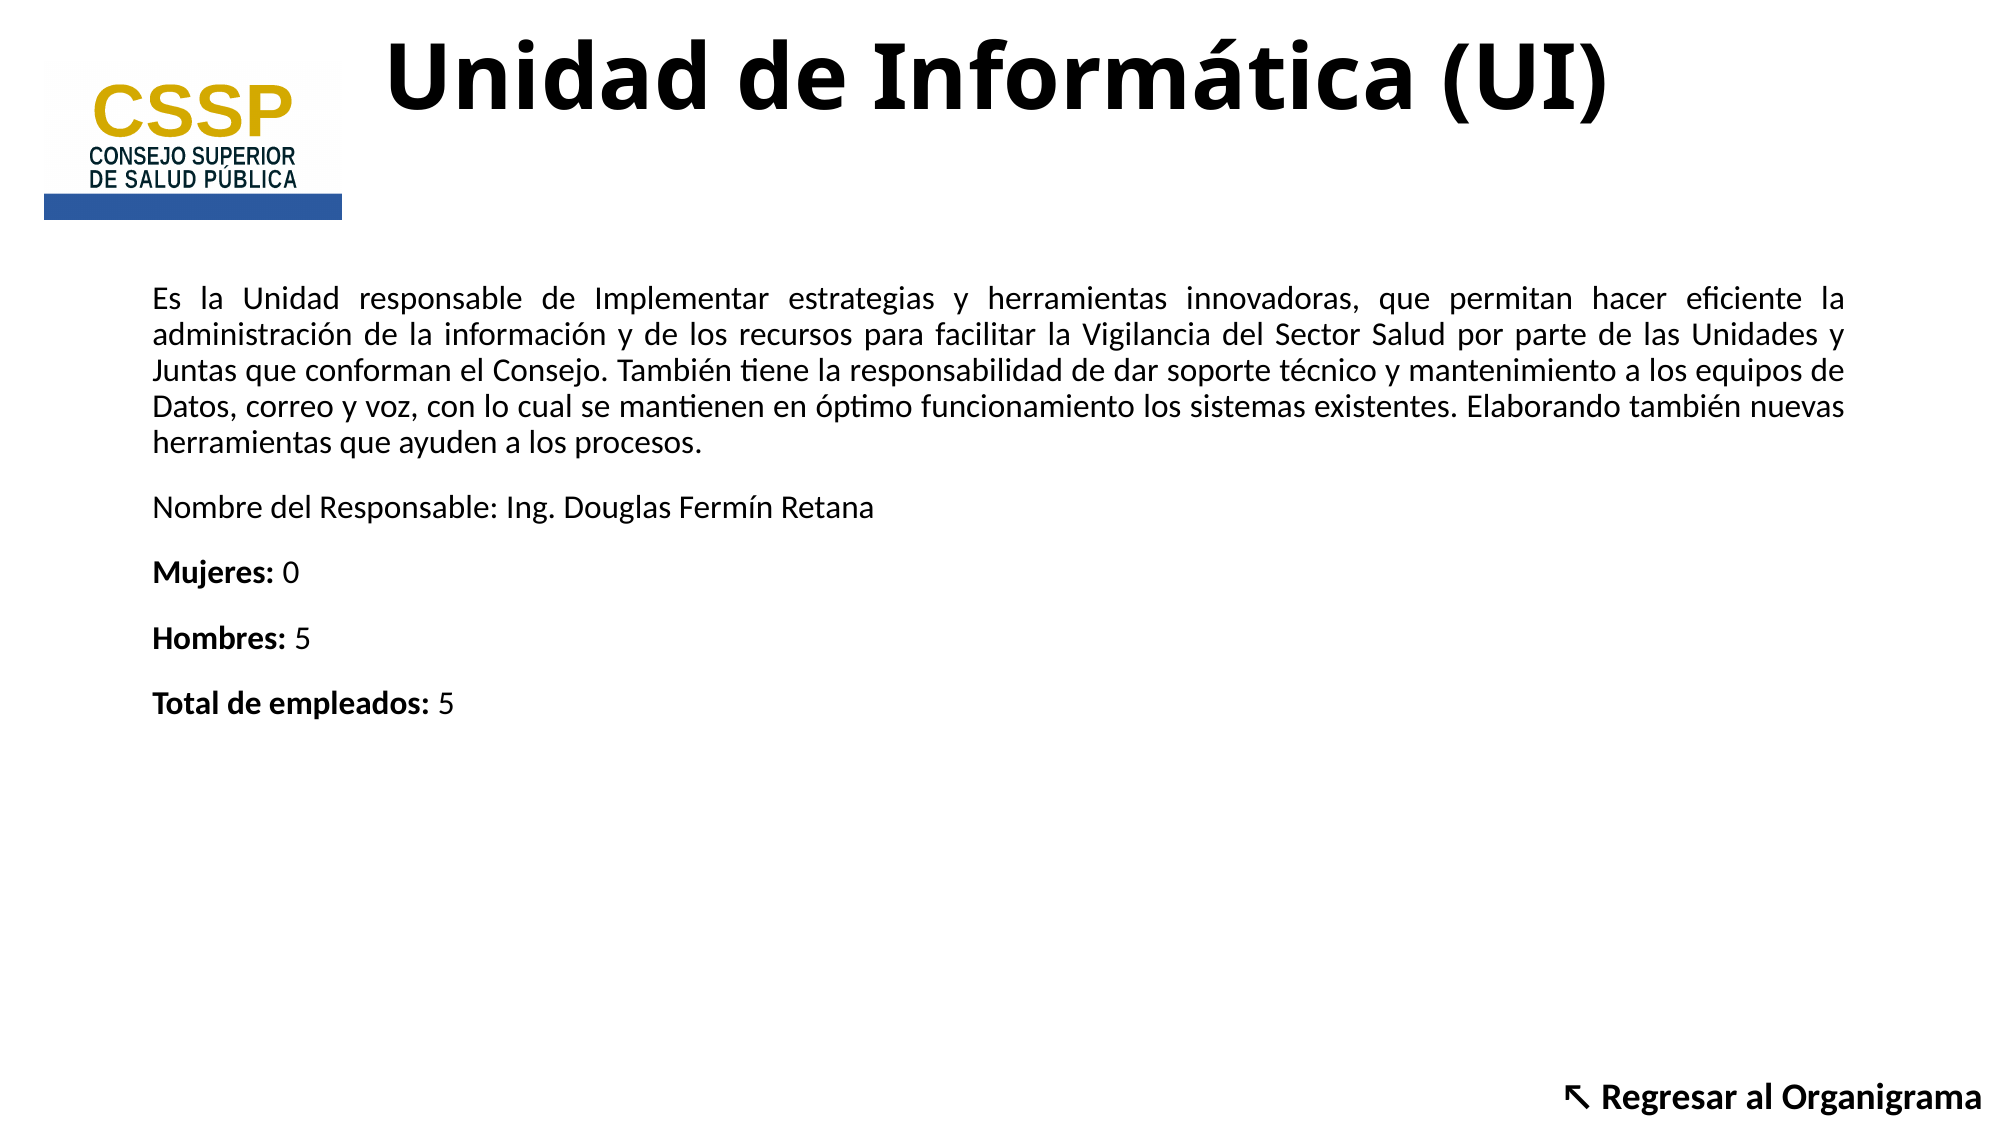

# Unidad de Informática (UI)
Es la Unidad responsable de Implementar estrategias y herramientas innovadoras, que permitan hacer eficiente la administración de la información y de los recursos para facilitar la Vigilancia del Sector Salud por parte de las Unidades y Juntas que conforman el Consejo. También tiene la responsabilidad de dar soporte técnico y mantenimiento a los equipos de Datos, correo y voz, con lo cual se mantienen en óptimo funcionamiento los sistemas existentes. Elaborando también nuevas herramientas que ayuden a los procesos.
Nombre del Responsable: Ing. Douglas Fermín Retana
Mujeres: 0
Hombres: 5
Total de empleados: 5
↖ Regresar al Organigrama